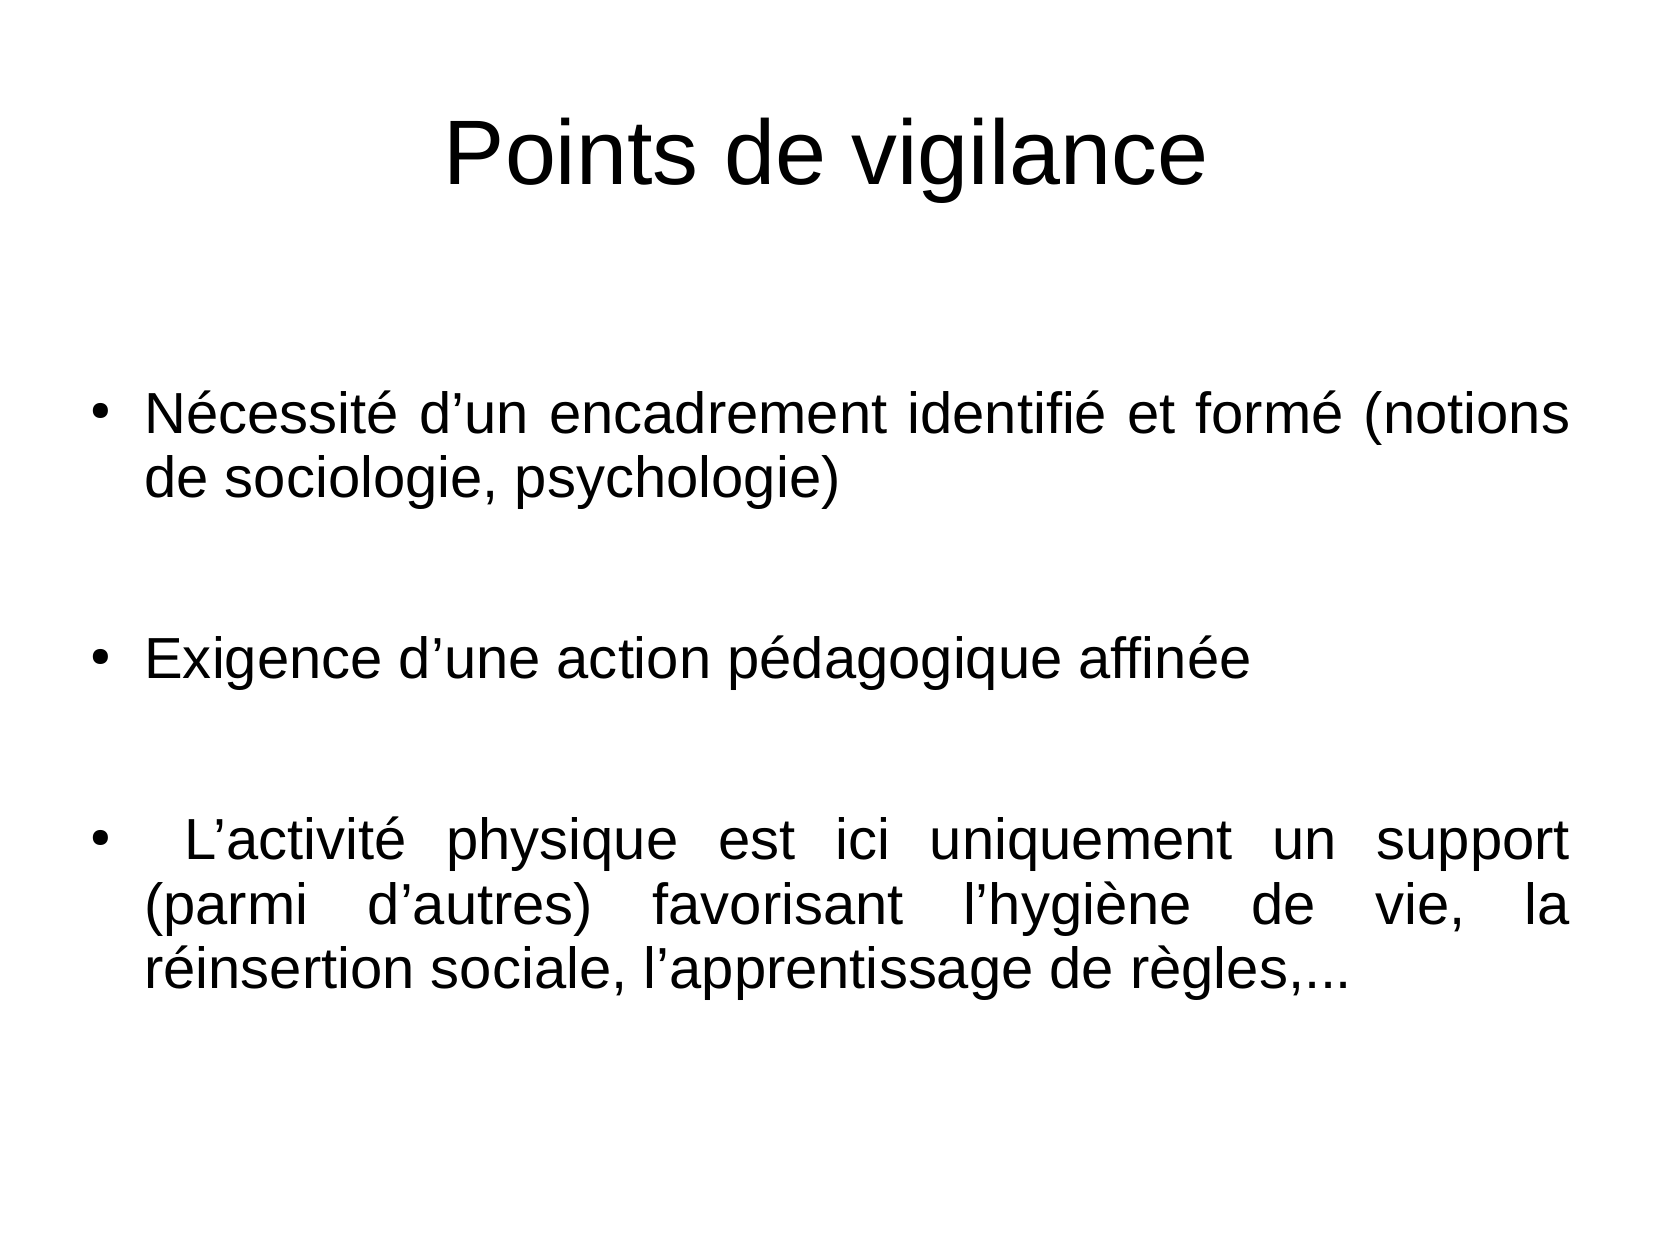

# Points de vigilance
Nécessité d’un encadrement identifié et formé (notions de sociologie, psychologie)
Exigence d’une action pédagogique affinée
 L’activité physique est ici uniquement un support (parmi d’autres) favorisant l’hygiène de vie, la réinsertion sociale, l’apprentissage de règles,...